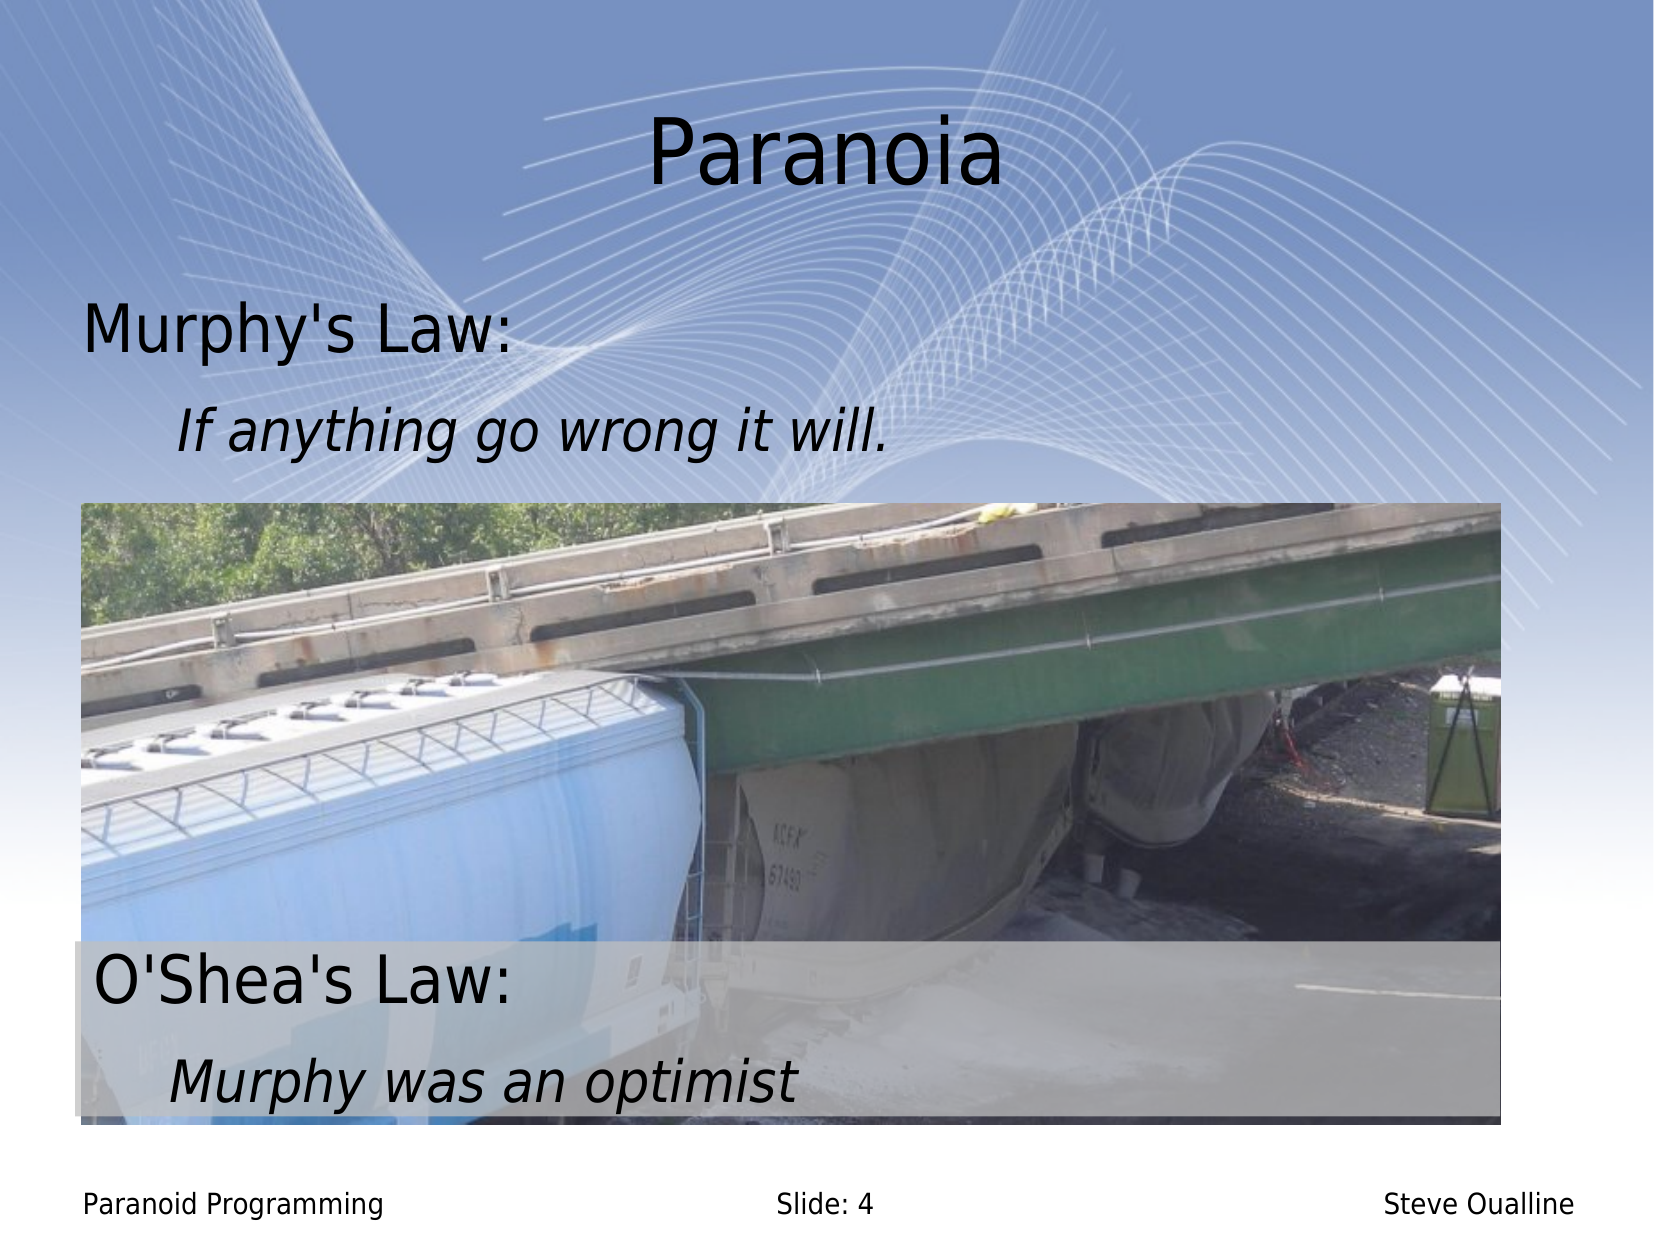

# Paranoia
Murphy's Law:
If anything go wrong it will.
 O'Shea's Law:
Murphy was an optimist
Paranoid Programming
Steve Oualline
4